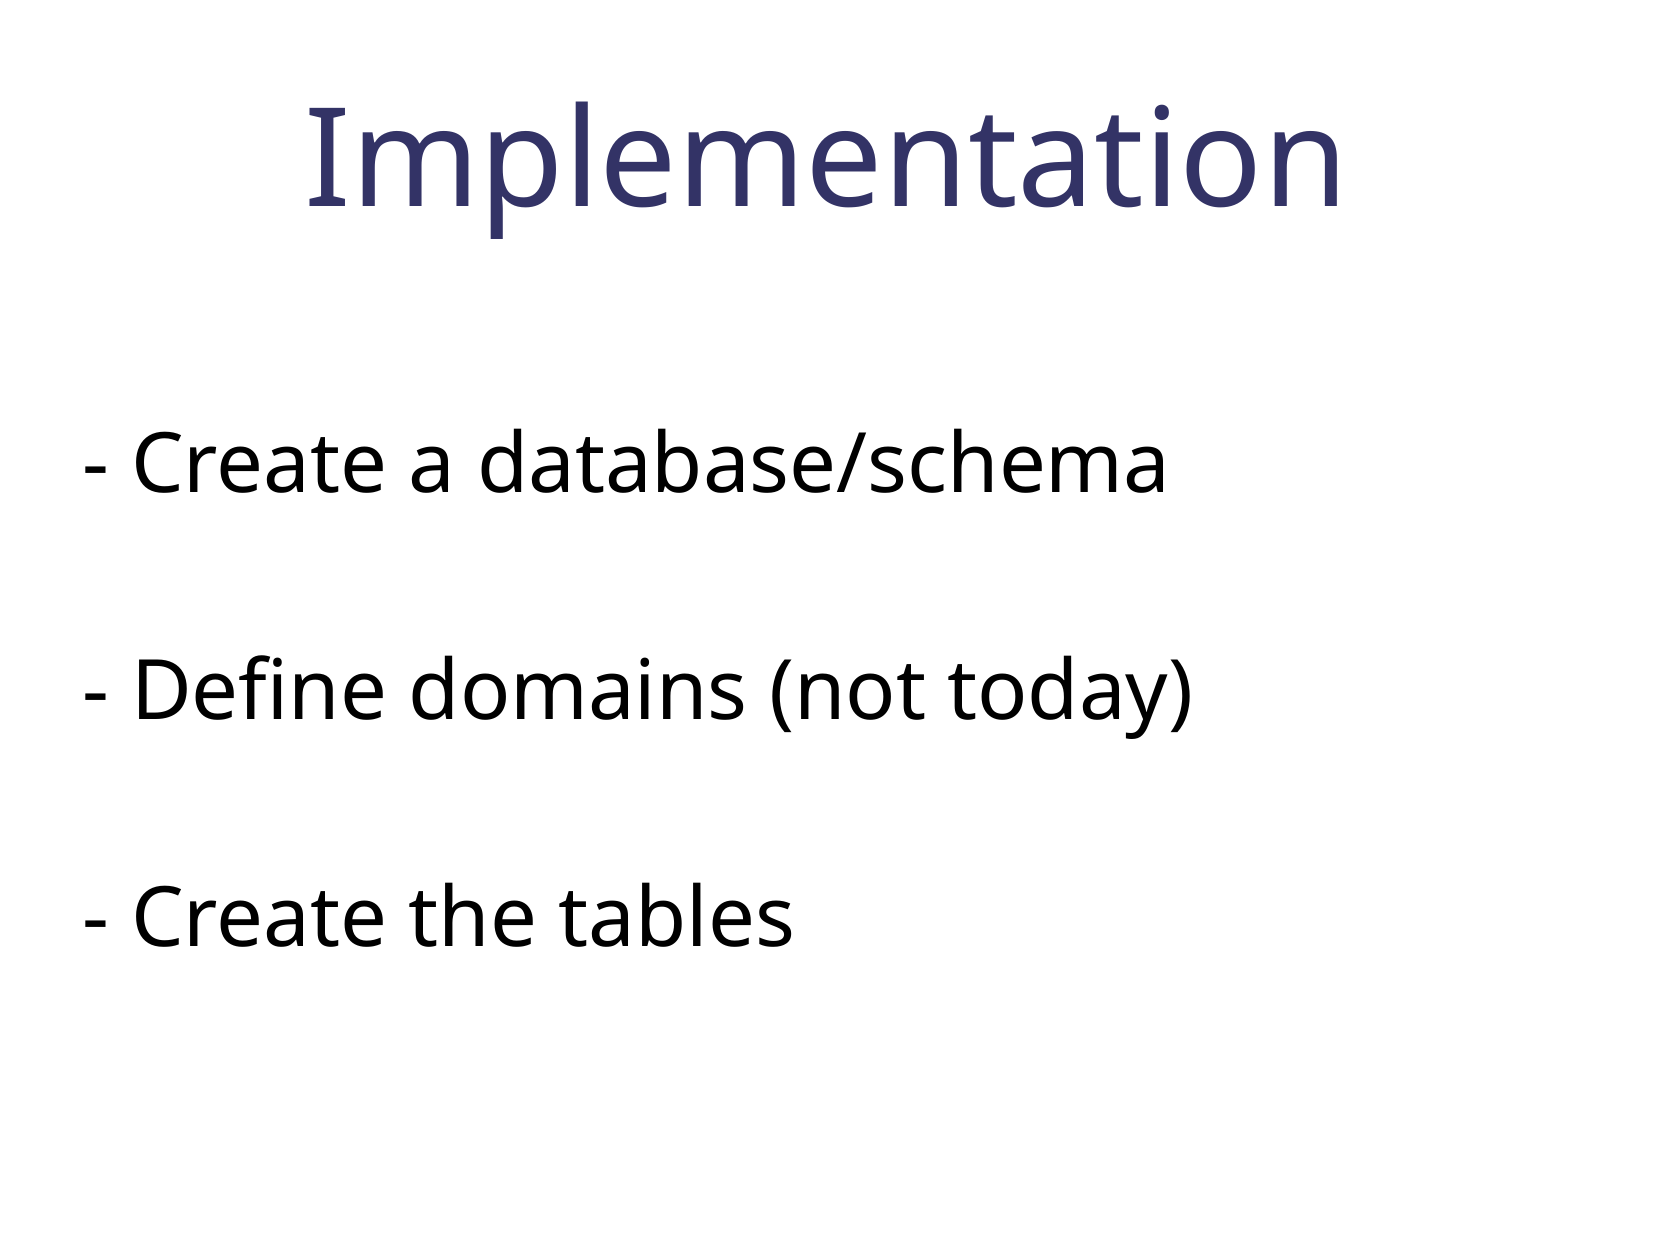

# Implementation
- Create a database/schema
- Define domains (not today)
- Create the tables